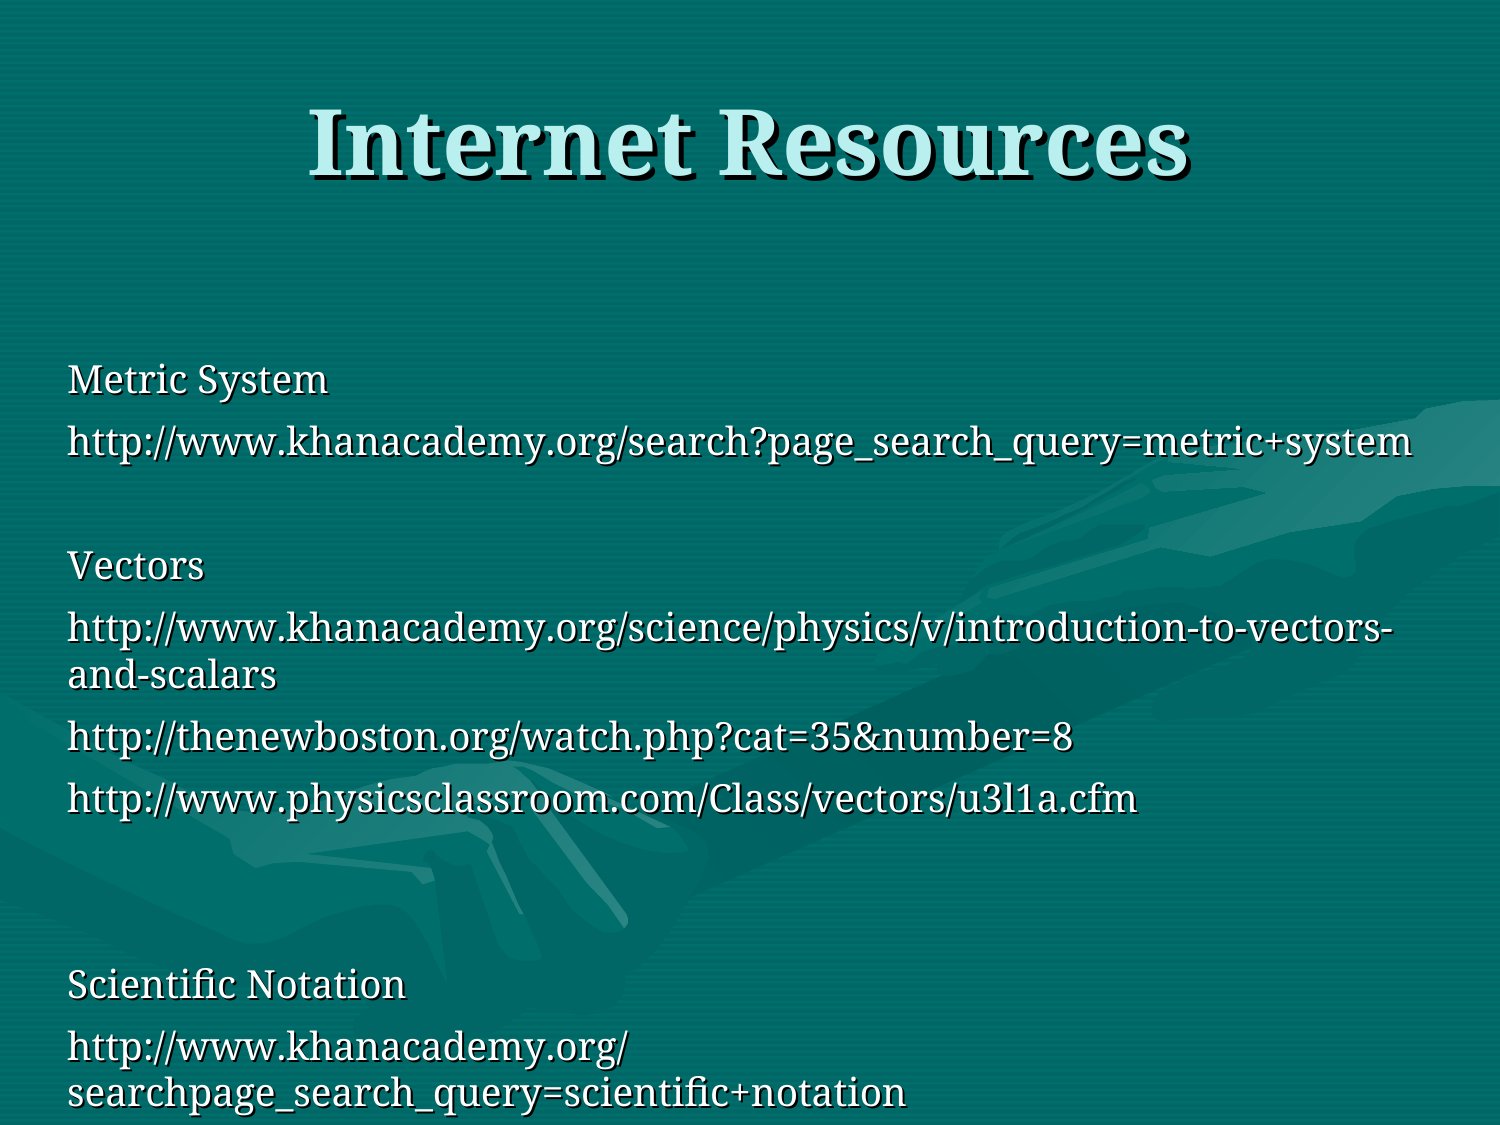

# Internet Resources
Metric System
http://www.khanacademy.org/search?page_search_query=metric+system
Vectors
http://www.khanacademy.org/science/physics/v/introduction-to-vectors-and-scalars
http://thenewboston.org/watch.php?cat=35&number=8
http://www.physicsclassroom.com/Class/vectors/u3l1a.cfm
Scientific Notation
http://www.khanacademy.org/searchpage_search_query=scientific+notation